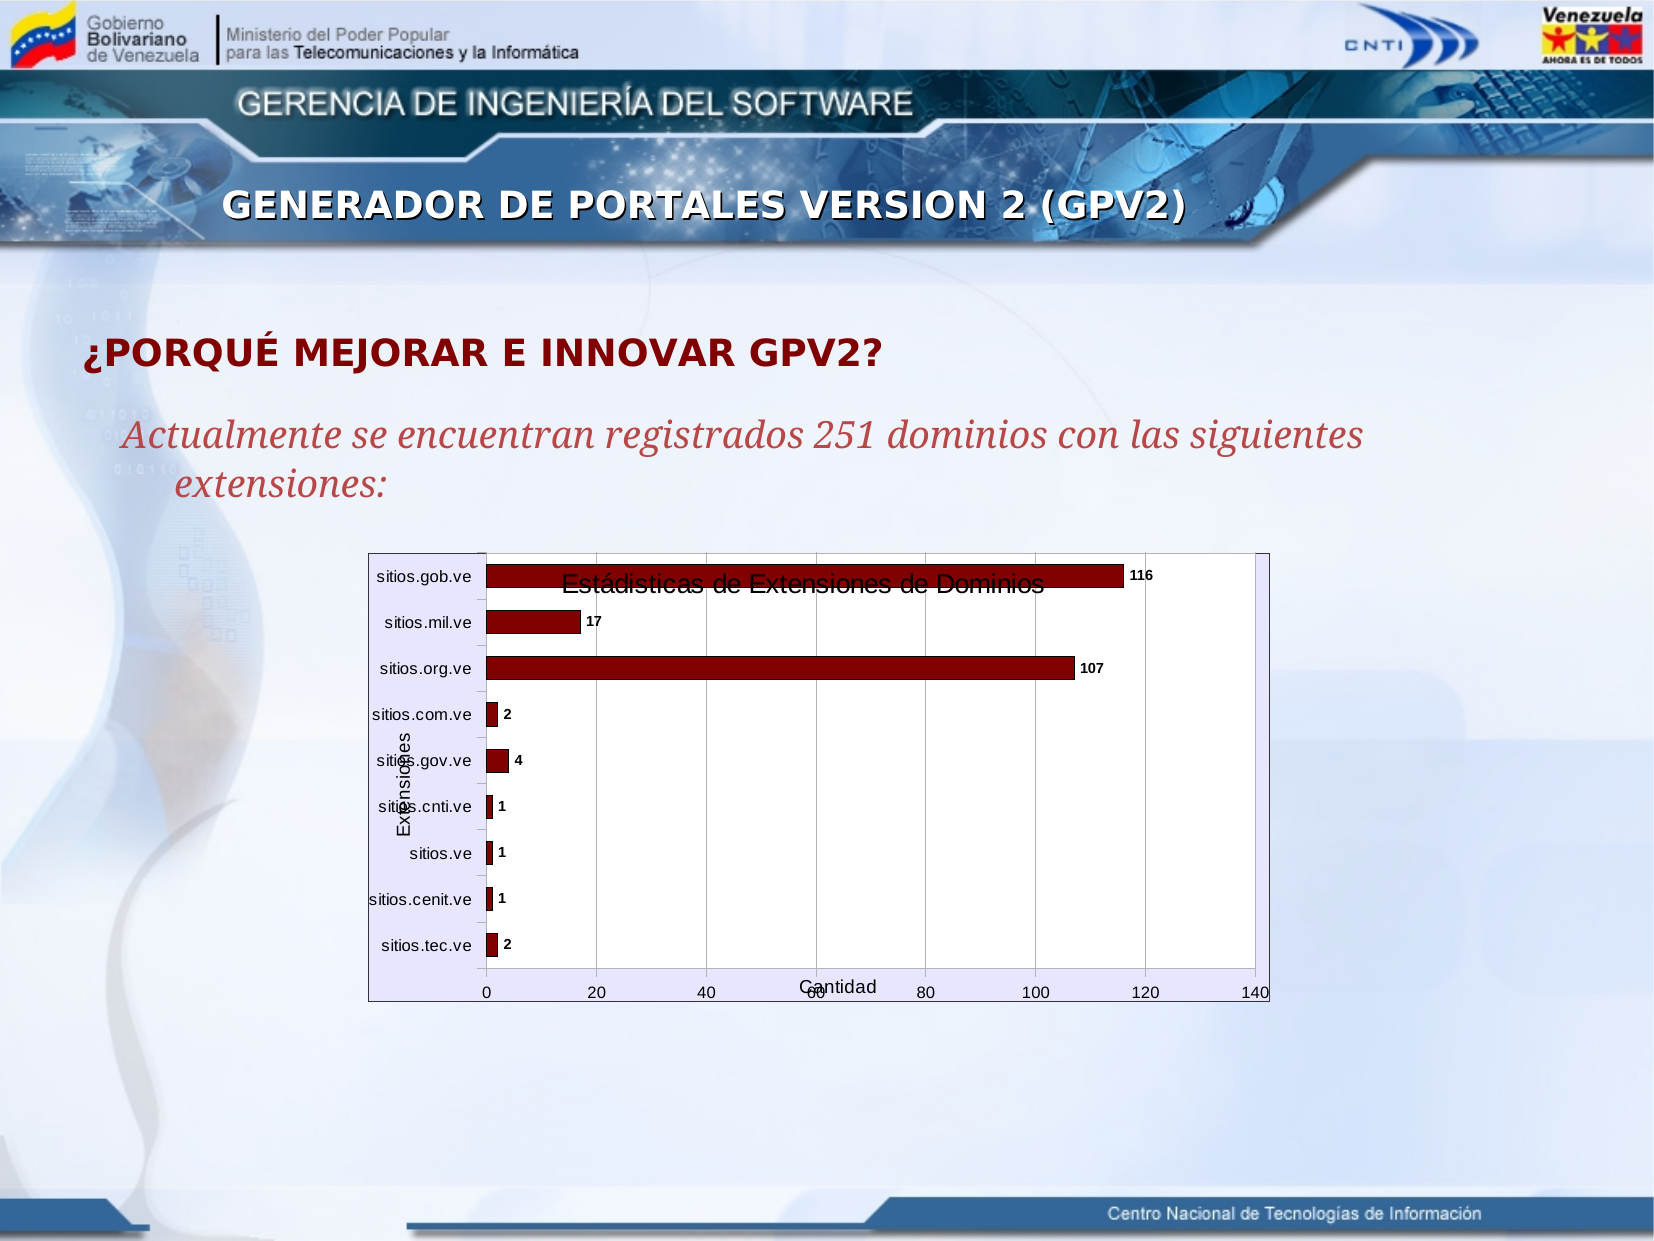

GENERADOR DE PORTALES VERSION 2 (GPV2)
 ¿PORQUÉ MEJORAR E INNOVAR GPV2?
Actualmente se encuentran registrados 251 dominios con las siguientes extensiones:
### Chart: Estádisticas de Extensiones de Dominios
| Category | Columna B |
|---|---|
| sitios.gob.ve | 116.0 |
| sitios.mil.ve | 17.0 |
| sitios.org.ve | 107.0 |
| sitios.com.ve | 2.0 |
| sitios.gov.ve | 4.0 |
| sitios.cnti.ve | 1.0 |
| sitios.ve | 1.0 |
| sitios.cenit.ve | 1.0 |
| sitios.tec.ve | 2.0 |